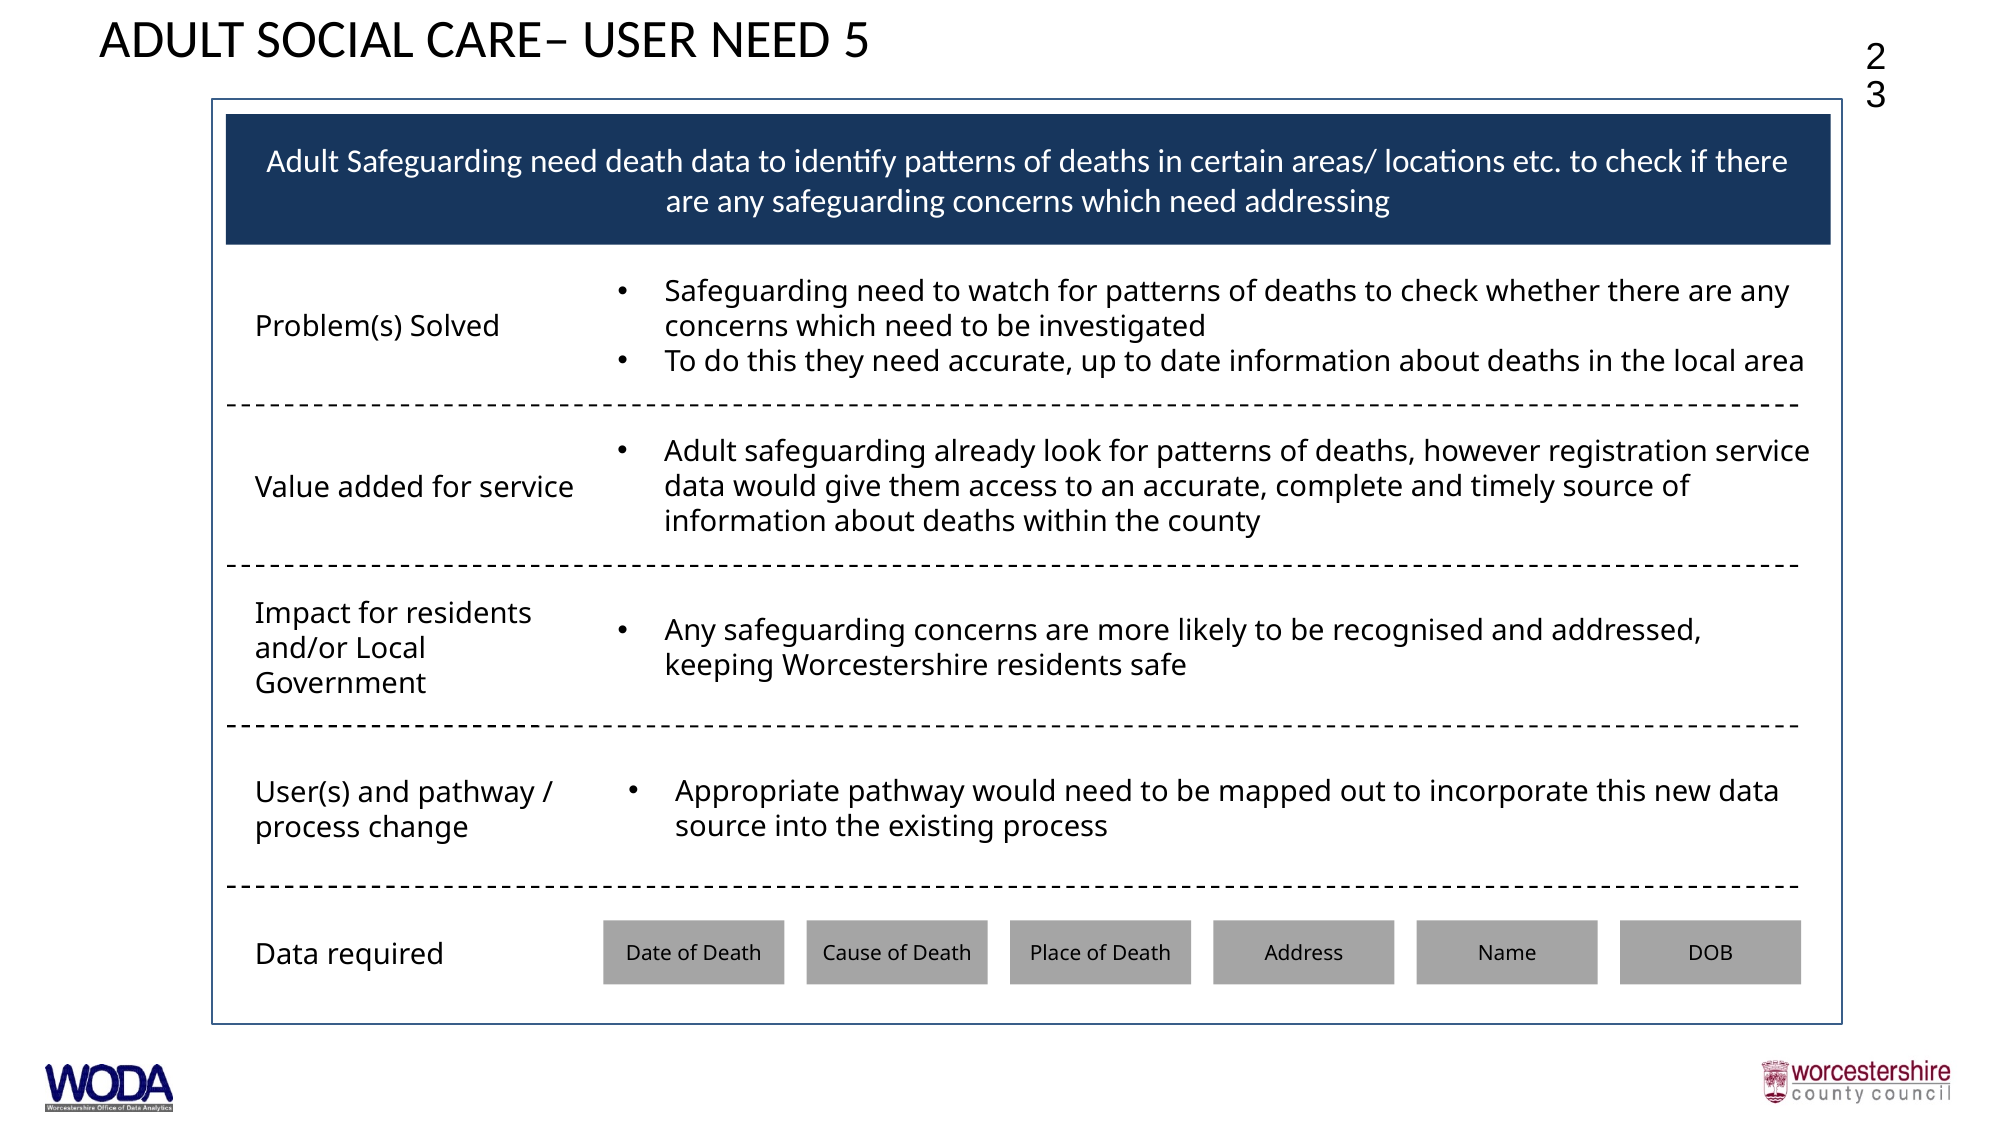

# ADULT SOCIAL CARE– USER NEED 5
Adult Safeguarding need death data to identify patterns of deaths in certain areas/ locations etc. to check if there are any safeguarding concerns which need addressing
Problem(s) Solved
Safeguarding need to watch for patterns of deaths to check whether there are any concerns which need to be investigated
To do this they need accurate, up to date information about deaths in the local area
Adult safeguarding already look for patterns of deaths, however registration service data would give them access to an accurate, complete and timely source of information about deaths within the county
Value added for service
Impact for residents and/or Local Government
Any safeguarding concerns are more likely to be recognised and addressed, keeping Worcestershire residents safe
User(s) and pathway / process change
Data required
Date of Death
Cause of Death
Place of Death
Address
Name
DOB
Appropriate pathway would need to be mapped out to incorporate this new data source into the existing process